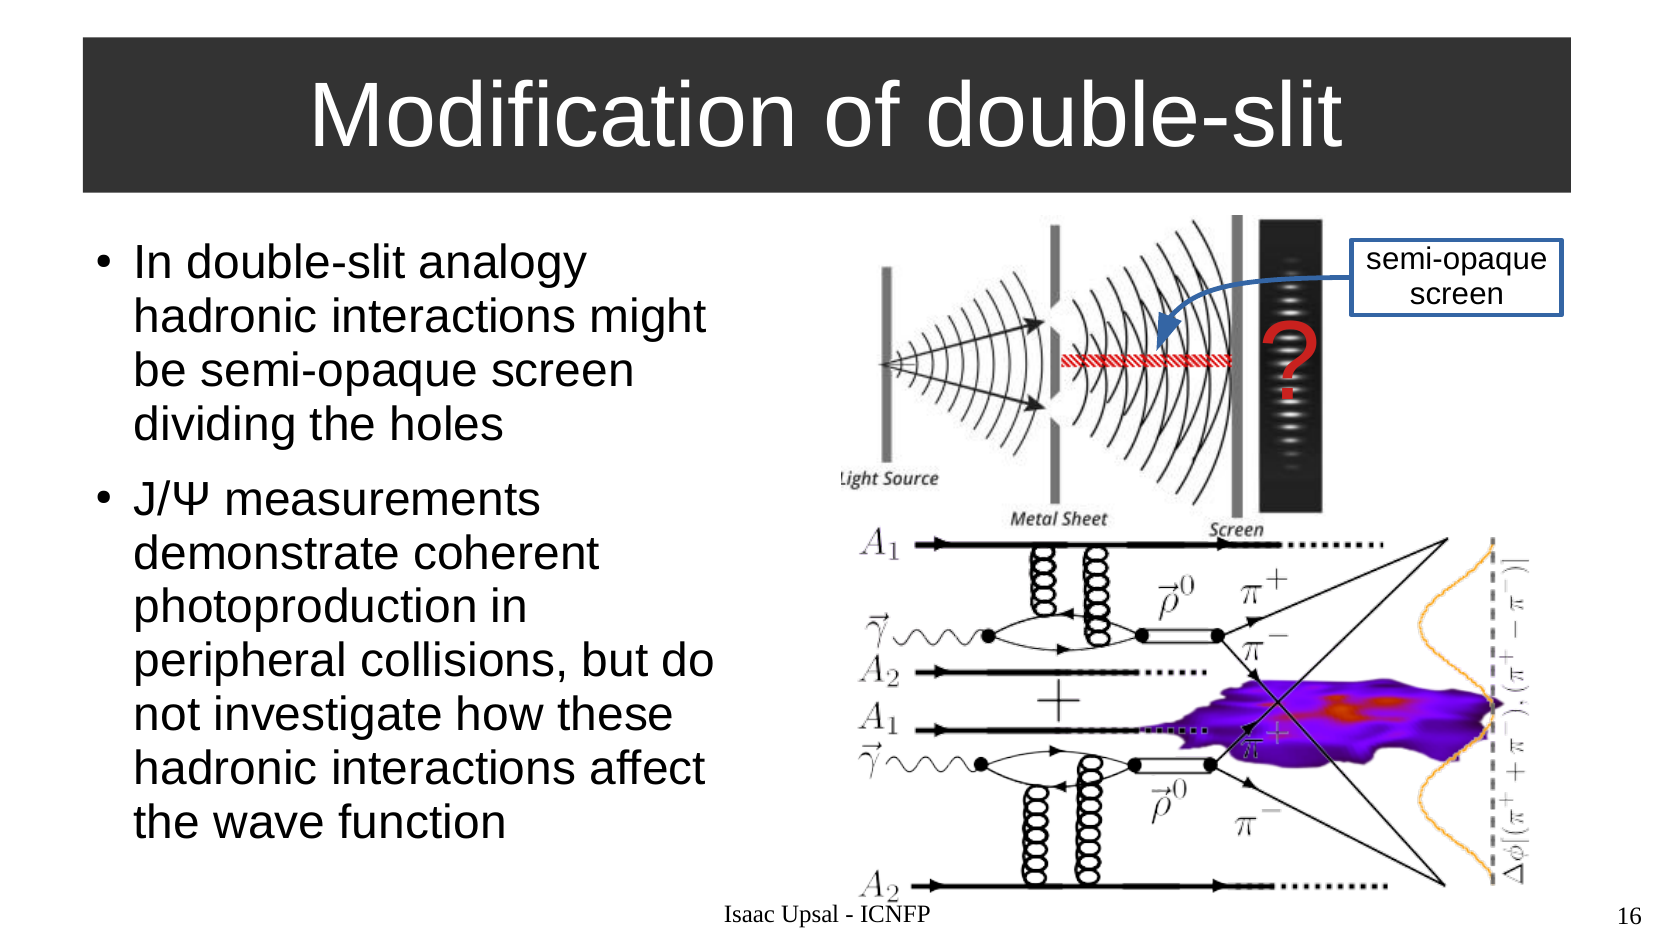

Modification of double-slit
semi-opaque
screen
?
.
# In double-slit analogy hadronic interactions might be semi-opaque screen dividing the holes
J/Ψ measurements demonstrate coherent photoproduction in peripheral collisions, but do not investigate how these hadronic interactions affect the wave function
Isaac Upsal - ICNFP
16